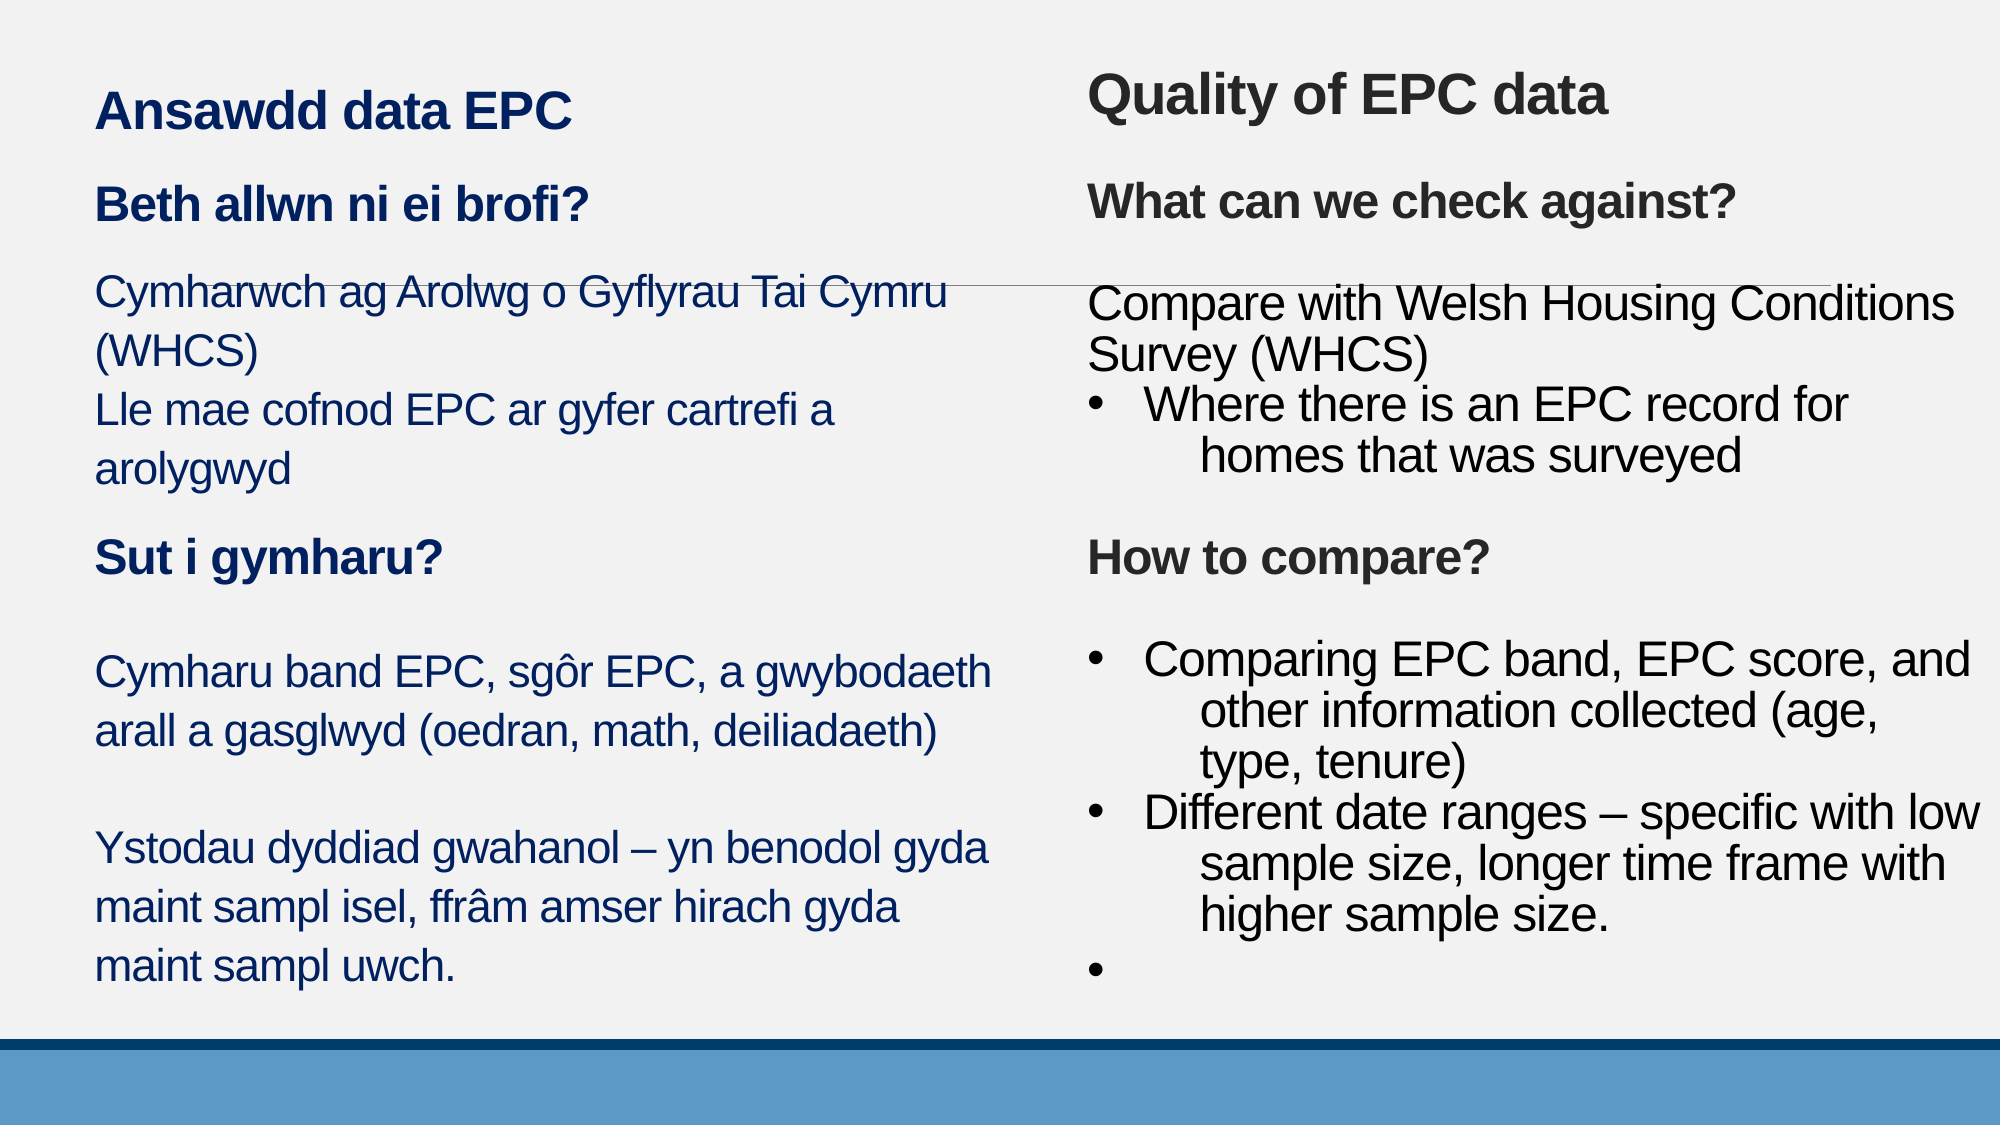

Quality of EPC data
What can we check against?
Compare with Welsh Housing Conditions Survey (WHCS)
Where there is an EPC record for homes that was surveyed
How to compare?
Comparing EPC band, EPC score, and other information collected (age, type, tenure)
Different date ranges – specific with low sample size, longer time frame with higher sample size.
# Ansawdd data EPC Beth allwn ni ei brofi? Cymharwch ag Arolwg o Gyflyrau Tai Cymru (WHCS) Lle mae cofnod EPC ar gyfer cartrefi a arolygwyd Sut i gymharu? Cymharu band EPC, sgôr EPC, a gwybodaeth arall a gasglwyd (oedran, math, deiliadaeth) Ystodau dyddiad gwahanol – yn benodol gyda maint sampl isel, ffrâm amser hirach gyda maint sampl uwch.